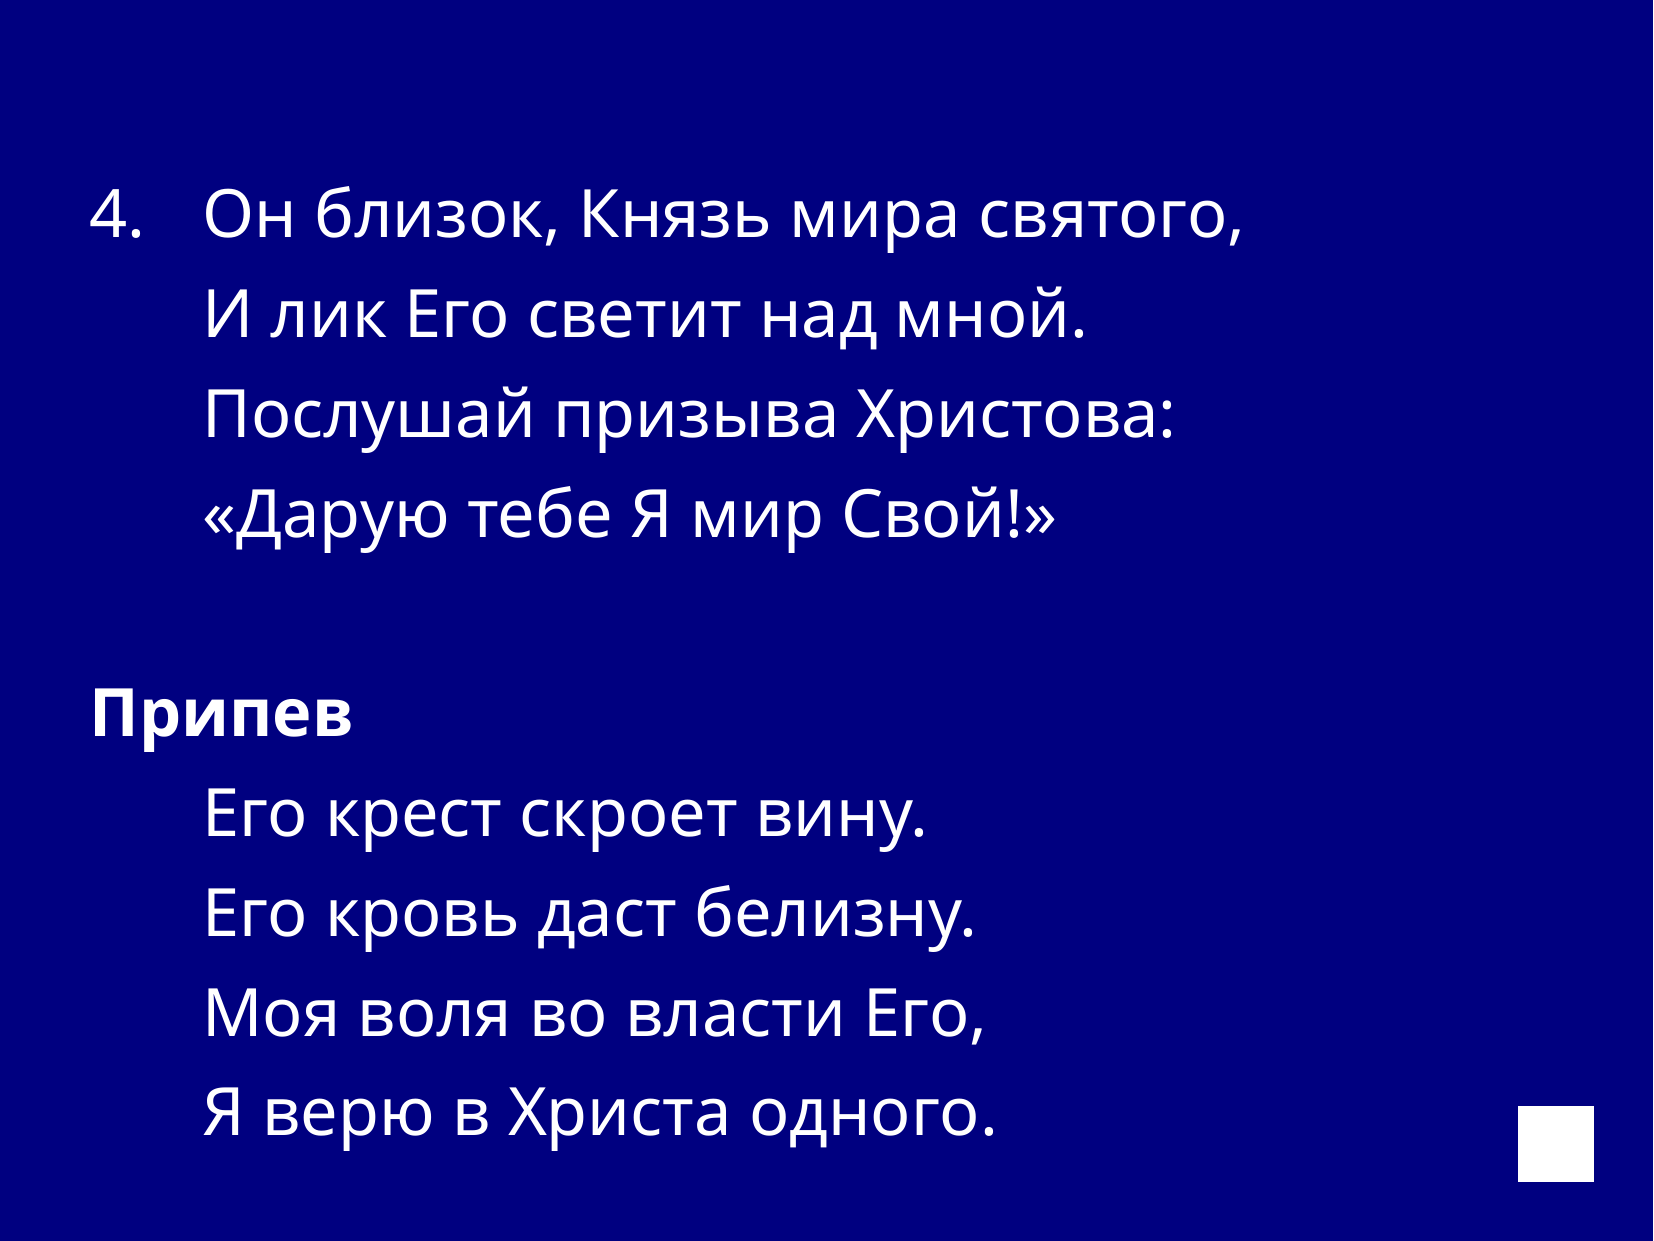

4.	Он близок, Князь мира святого,
	И лик Его светит над мной.
	Послушай призыва Христова:
	«Дарую тебе Я мир Свой!»
Припев
	Его крест скроет вину.
	Его кровь даст белизну.
	Моя воля во власти Его,
	Я верю в Христа одного.